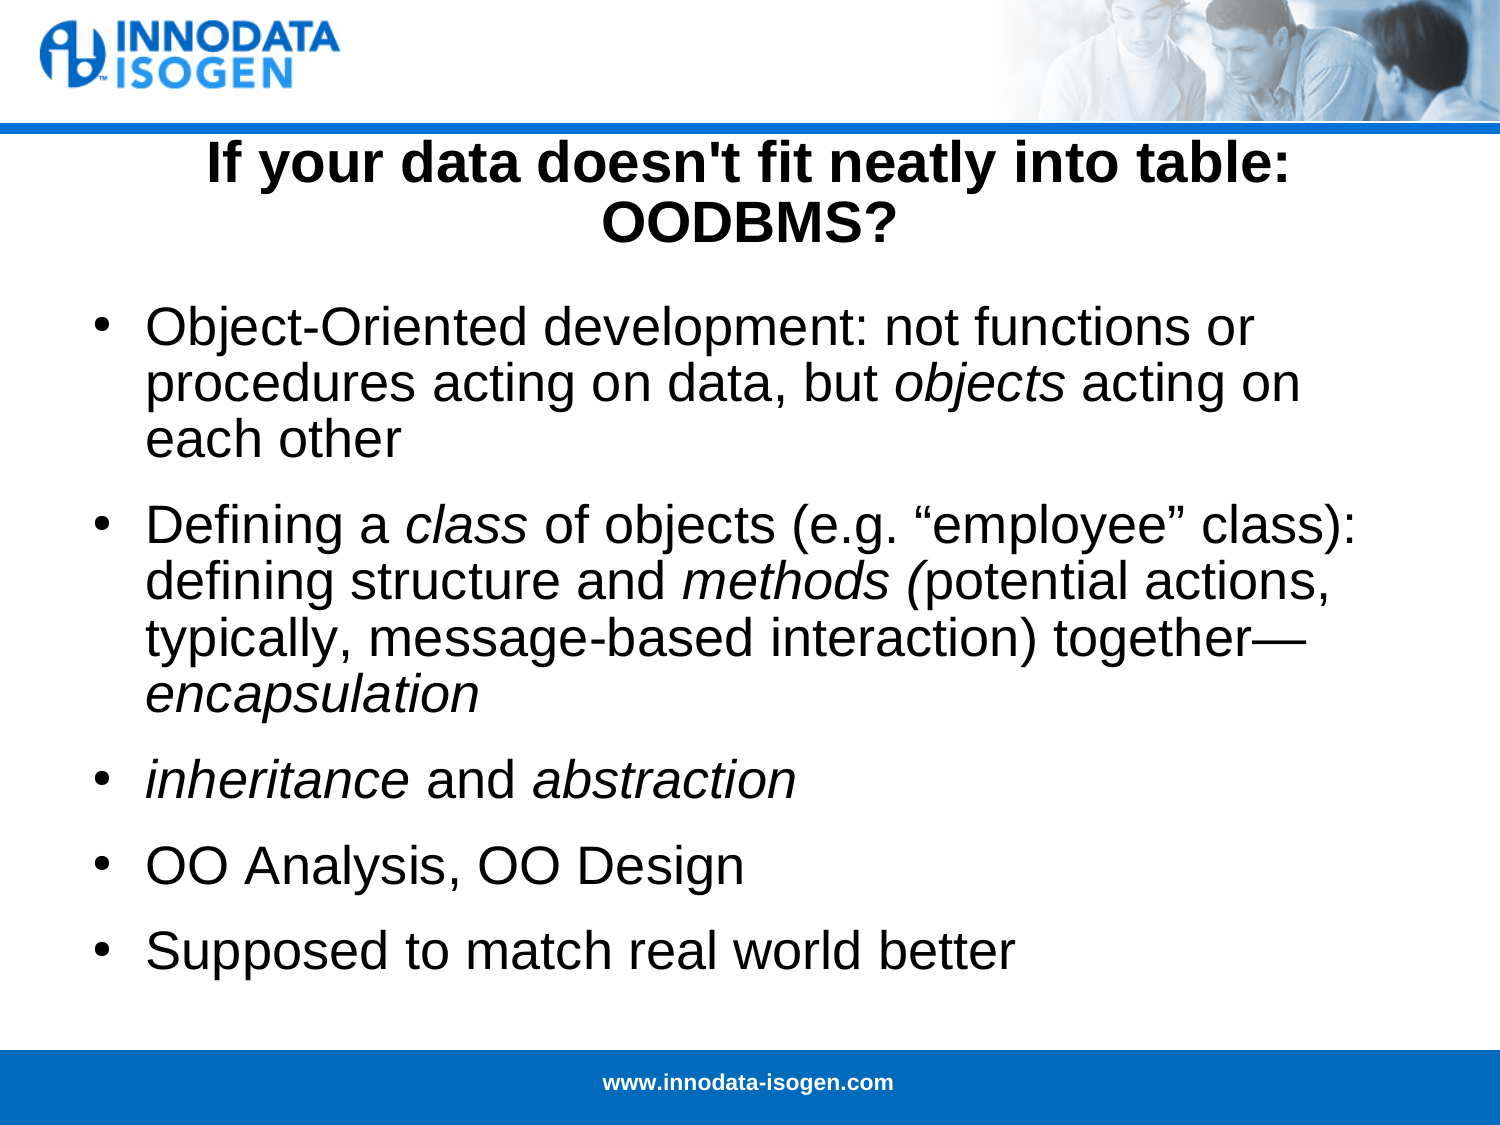

# If your data doesn't fit neatly into table: OODBMS?
Object-Oriented development: not functions or procedures acting on data, but objects acting on each other
Defining a class of objects (e.g. “employee” class): defining structure and methods (potential actions, typically, message-based interaction) together—encapsulation
inheritance and abstraction
OO Analysis, OO Design
Supposed to match real world better